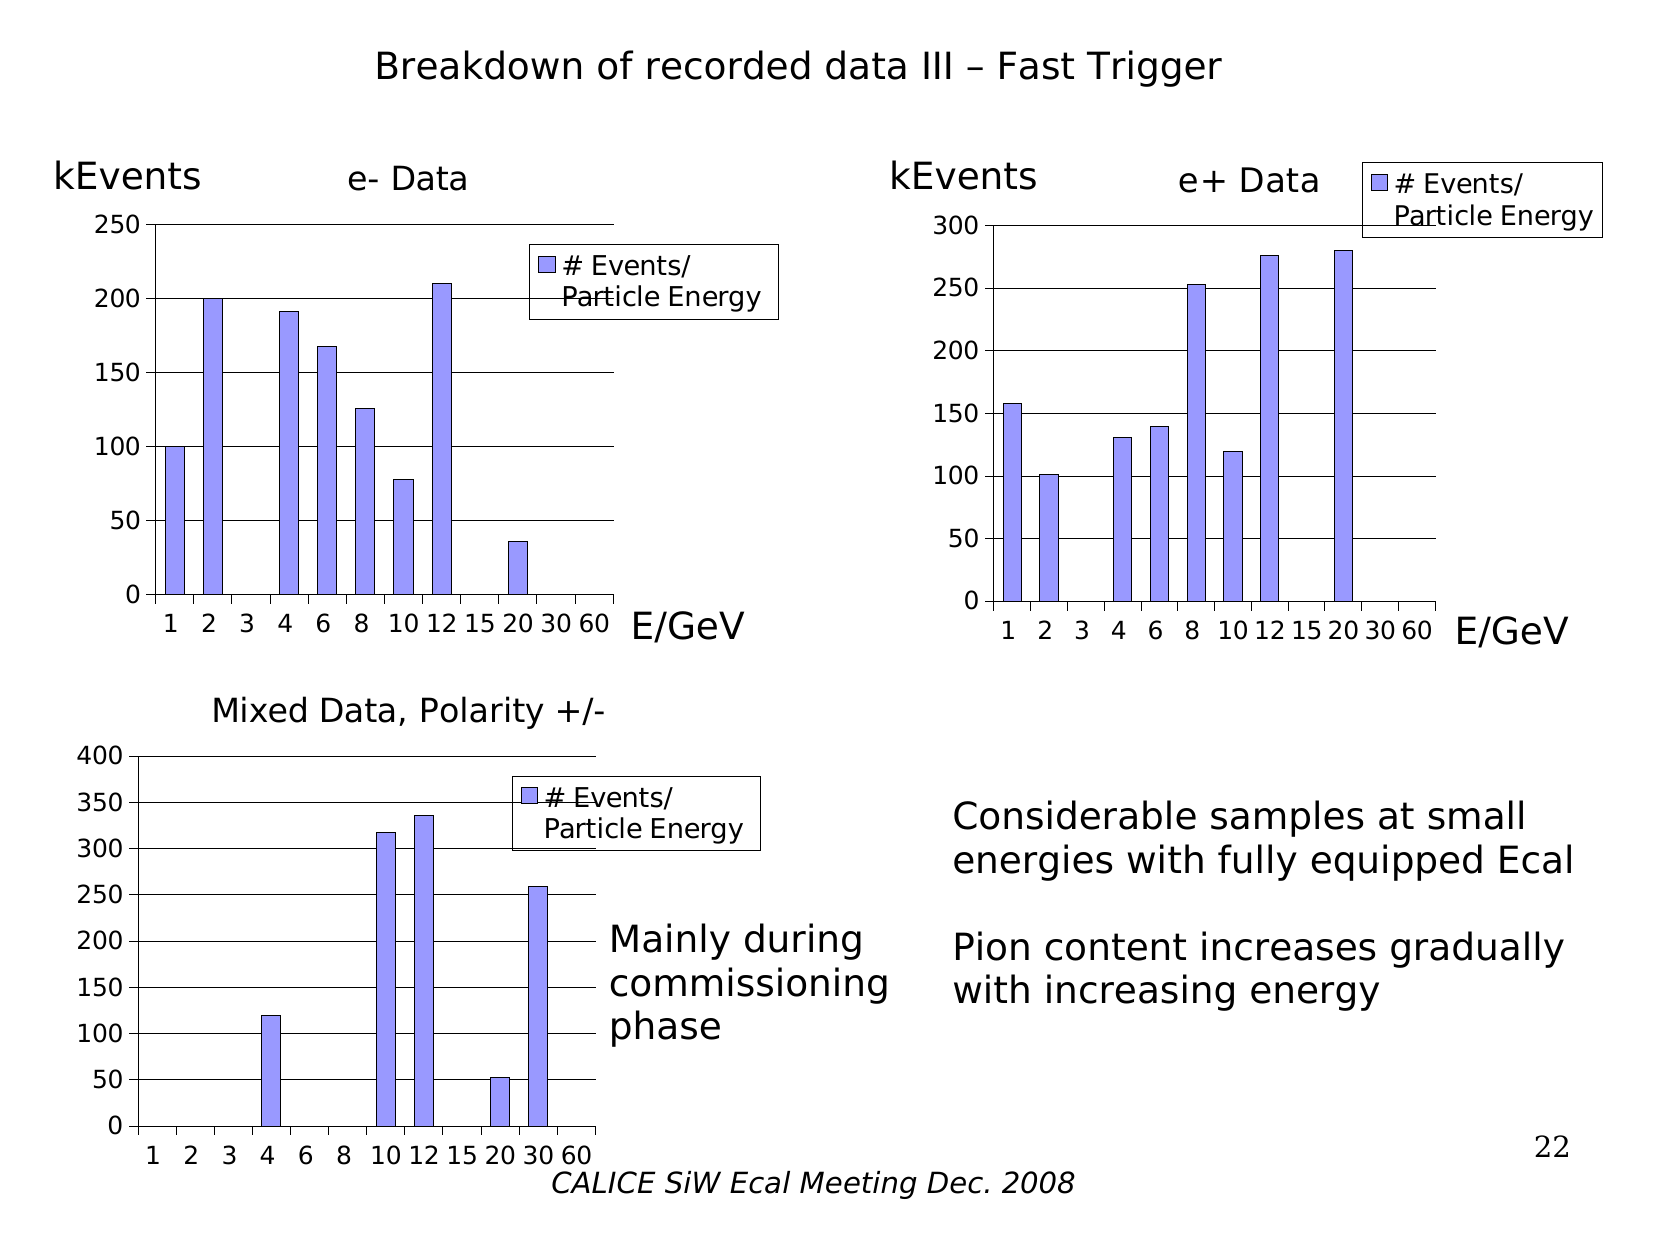

Breakdown of recorded data III – Fast Trigger
### Chart: e- Data
| Category | # Events/Particle Energy |
|---|---|
| 1 | 100.0 |
| 2 | 200.0 |
| 3 | 0.0 |
| 4 | 191.0 |
| 6 | 168.0 |
| 8 | 126.0 |
| 10 | 78.0 |
| 12 | 210.0 |
| 15 | 0.0 |
| 20 | 36.0 |
| 30 | 0.0 |
| 60 | 0.0 |
### Chart: e+ Data
| Category | # Events/Particle Energy |
|---|---|
| 1 | 158.0 |
| 2 | 101.0 |
| 3 | 0.0 |
| 4 | 131.0 |
| 6 | 140.0 |
| 8 | 253.0 |
| 10 | 120.0 |
| 12 | 276.0 |
| 15 | 0.0 |
| 20 | 280.0 |
| 30 | 0.0 |
| 60 | 0.0 |kEvents
kEvents
E/GeV
E/GeV
### Chart: Mixed Data, Polarity +/-
| Category | # Events/Particle Energy |
|---|---|
| 1 | 0.0 |
| 2 | 0.0 |
| 3 | 0.0 |
| 4 | 120.0 |
| 6 | 0.0 |
| 8 | 0.0 |
| 10 | 318.0 |
| 12 | 336.0 |
| 15 | 0.0 |
| 20 | 53.0 |
| 30 | 259.0 |
| 60 | 0.0 |Considerable samples at small
energies with fully equipped Ecal
Pion content increases gradually
with increasing energy
Mainly during
commissioning
phase
22